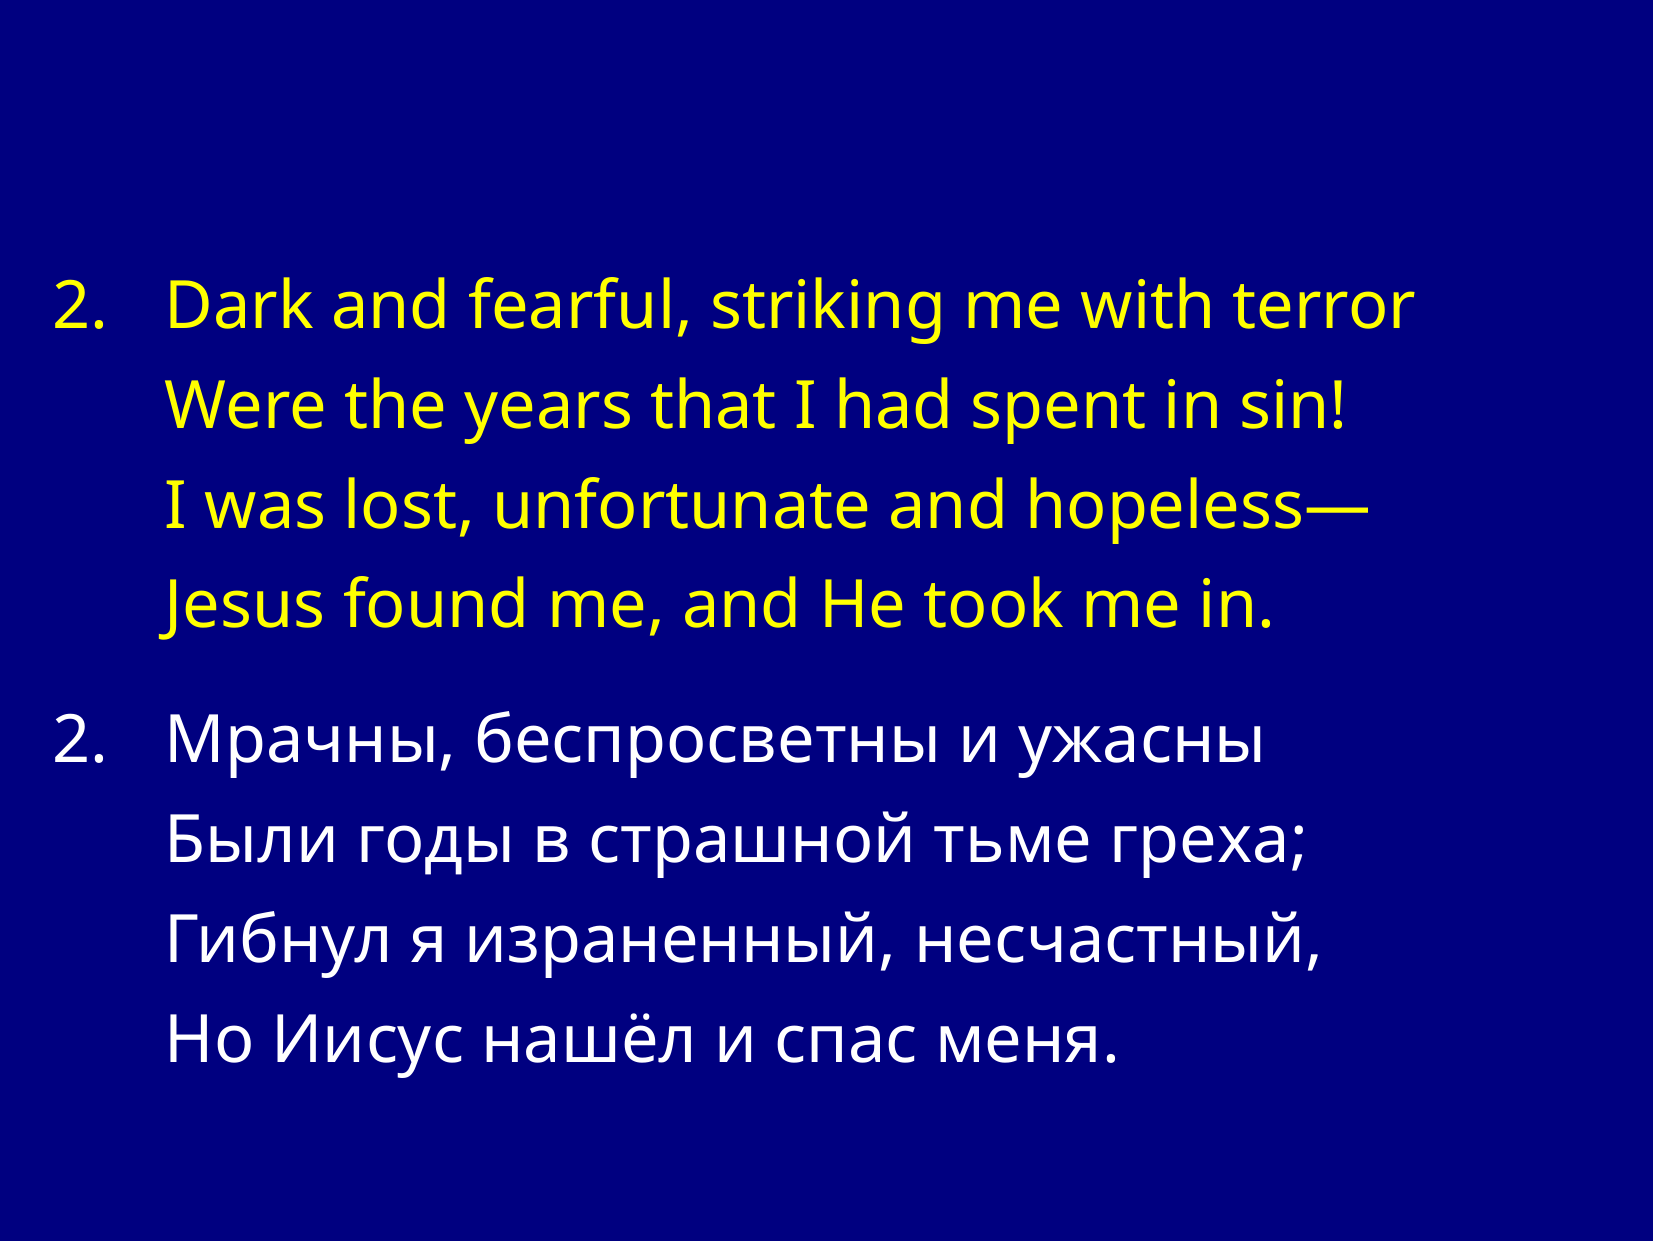

2.	Dark and fearful, striking me with terror
	Were the years that I had spent in sin!
	I was lost, unfortunate and hopeless—
	Jesus found me, and He took me in.
2.	Мрачны, беспросветны и ужасны
	Были годы в страшной тьме греха;
	Гибнул я израненный, несчастный,
	Но Иисус нашёл и спас меня.